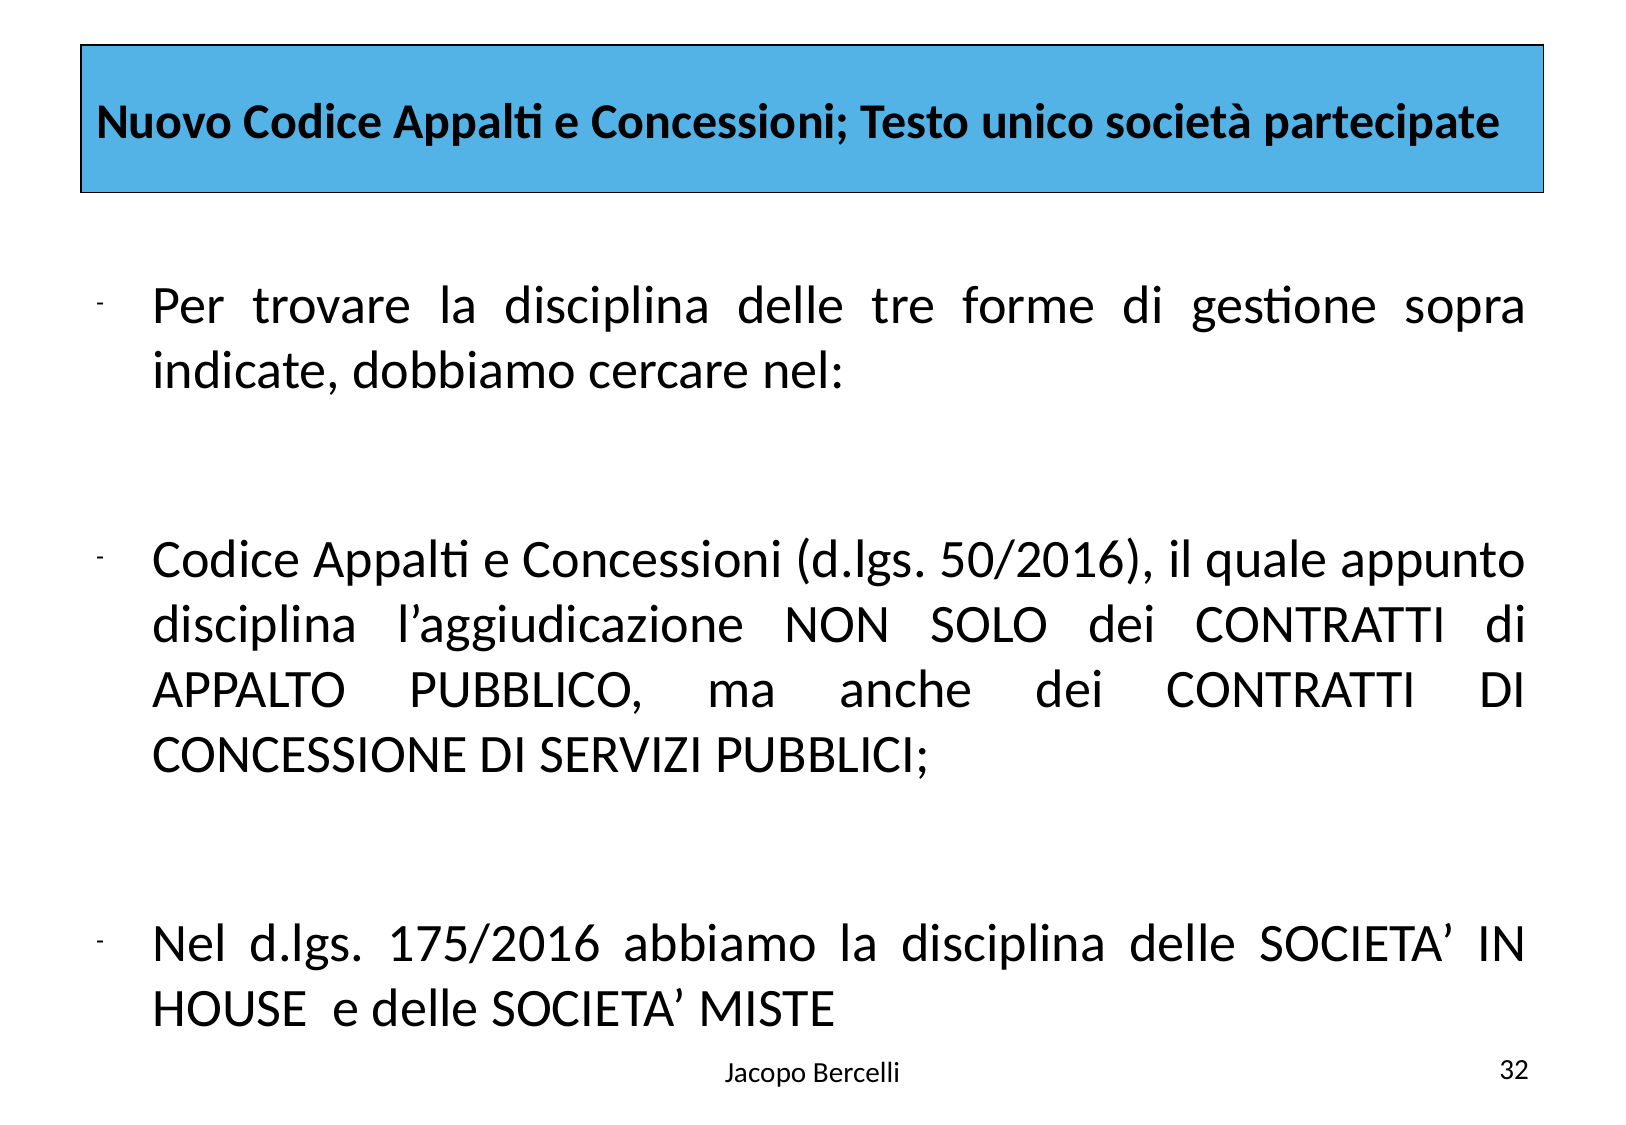

# Nuovo Codice Appalti e Concessioni; Testo unico società partecipate
Per trovare la disciplina delle tre forme di gestione sopra indicate, dobbiamo cercare nel:
Codice Appalti e Concessioni (d.lgs. 50/2016), il quale appunto disciplina l’aggiudicazione NON SOLO dei CONTRATTI di APPALTO PUBBLICO, ma anche dei CONTRATTI DI CONCESSIONE DI SERVIZI PUBBLICI;
Nel d.lgs. 175/2016 abbiamo la disciplina delle SOCIETA’ IN HOUSE e delle SOCIETA’ MISTE
Jacopo Bercelli